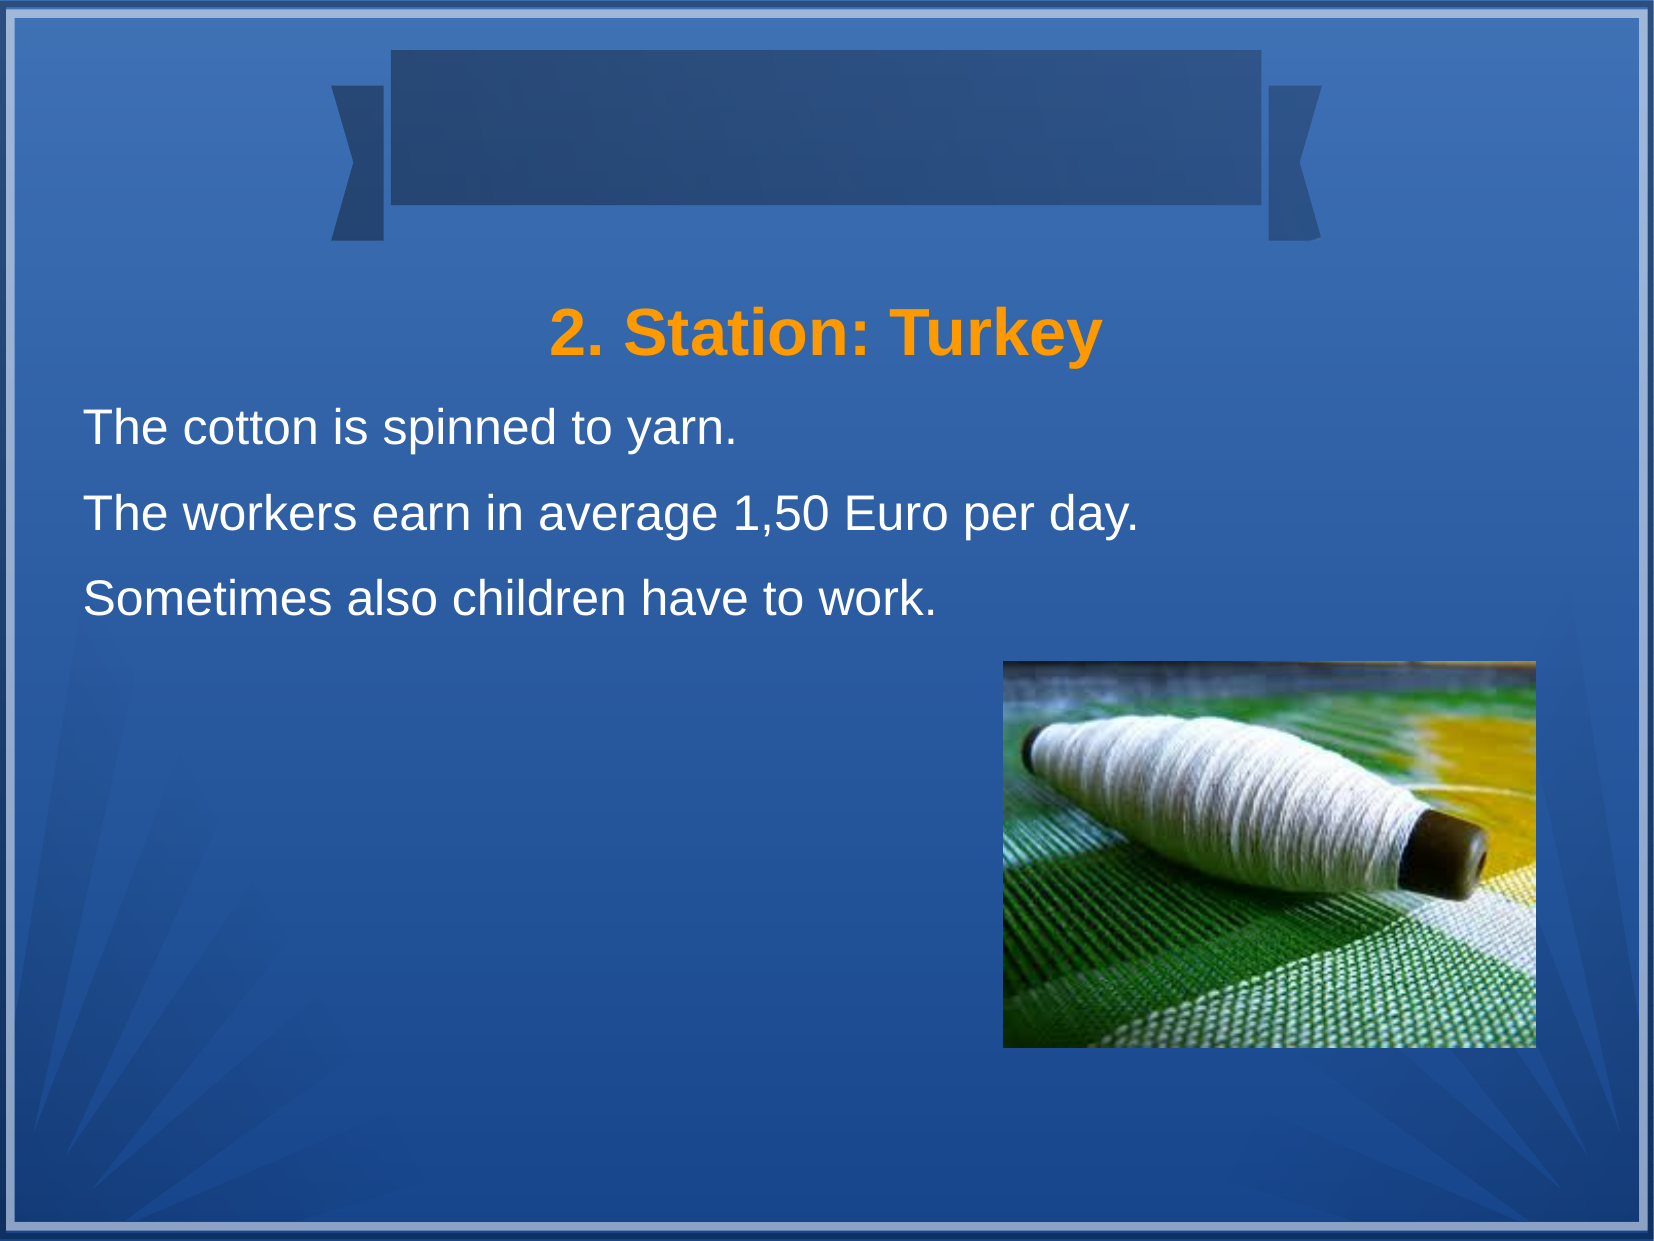

#
2. Station: Turkey
The cotton is spinned to yarn.
The workers earn in average 1,50 Euro per day.
Sometimes also children have to work.